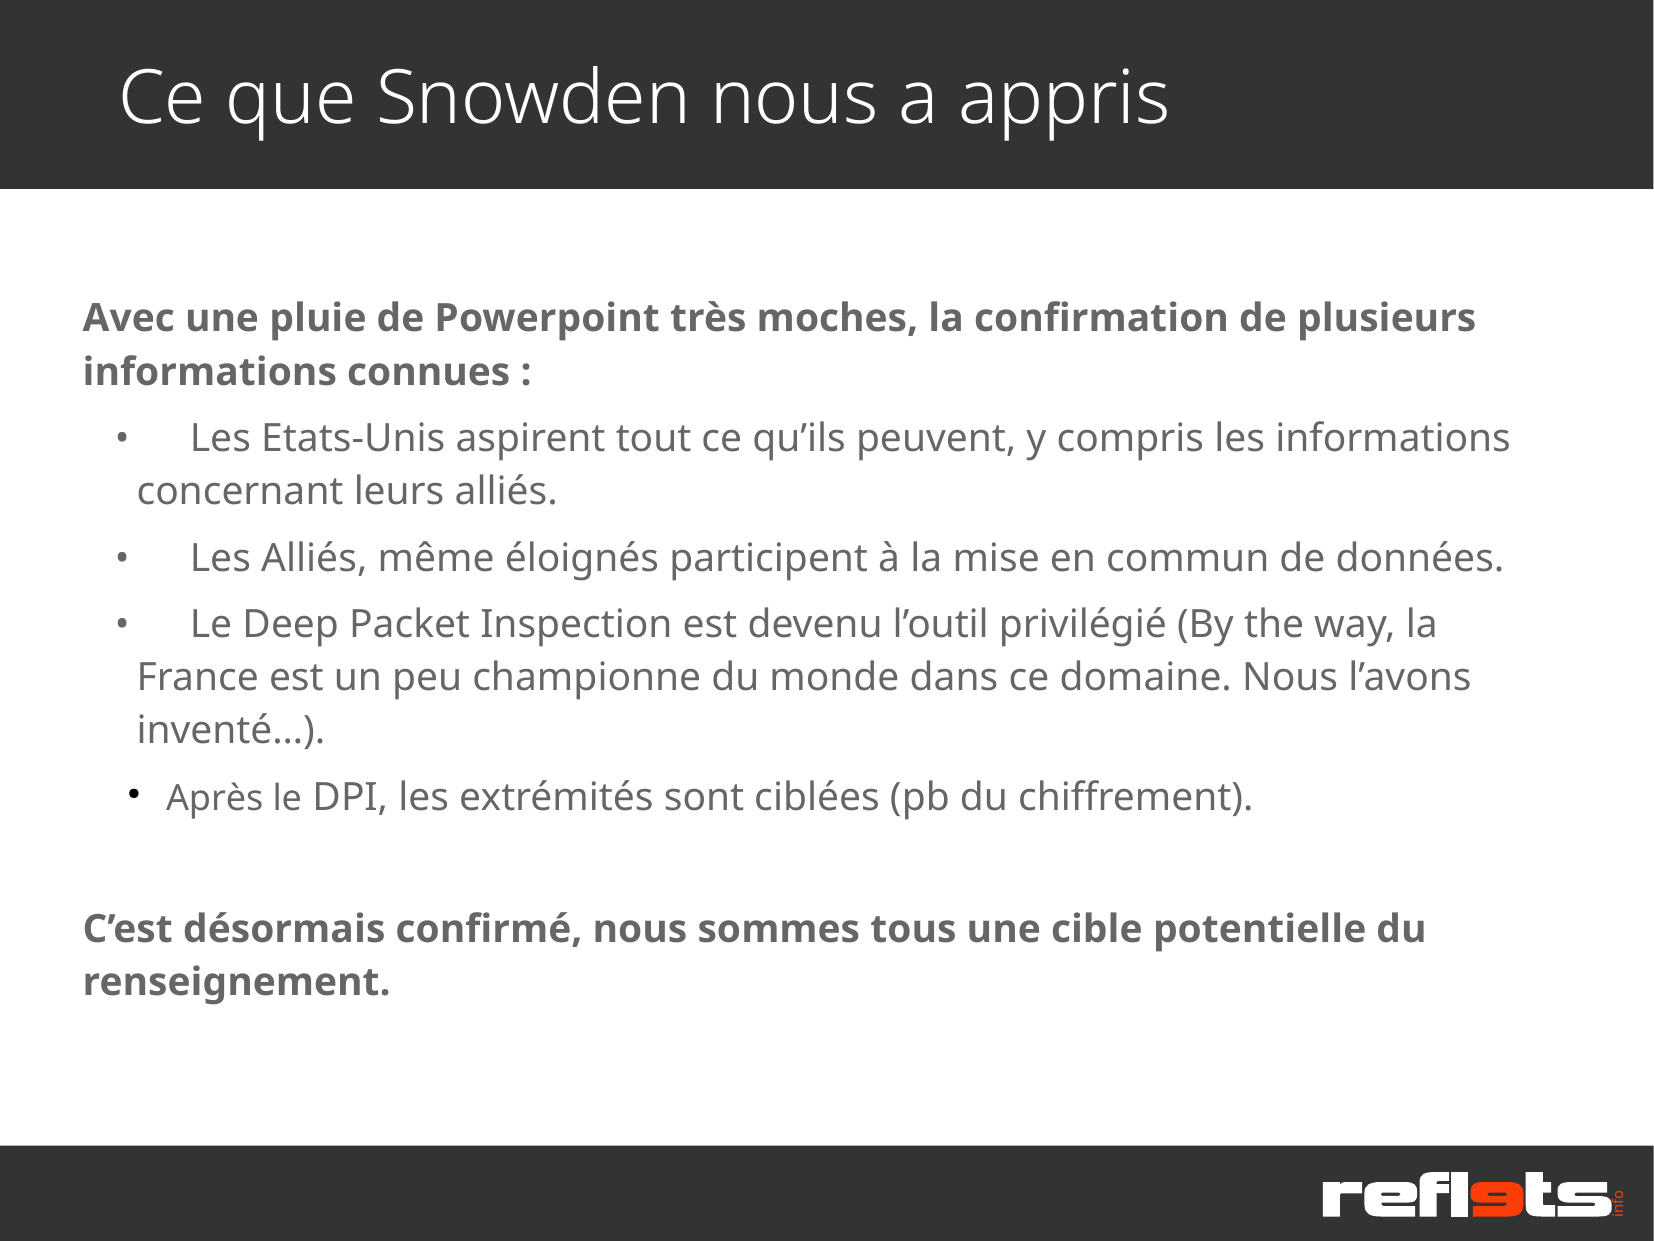

# Ce que Snowden nous a appris
Avec une pluie de Powerpoint très moches, la confirmation de plusieurs informations connues :
•	Les Etats-Unis aspirent tout ce qu’ils peuvent, y compris les informations concernant leurs alliés.
•	Les Alliés, même éloignés participent à la mise en commun de données.
•	Le Deep Packet Inspection est devenu l’outil privilégié (By the way, la France est un peu championne du monde dans ce domaine. Nous l’avons inventé…).
Après le DPI, les extrémités sont ciblées (pb du chiffrement).
C’est désormais confirmé, nous sommes tous une cible potentielle du renseignement.